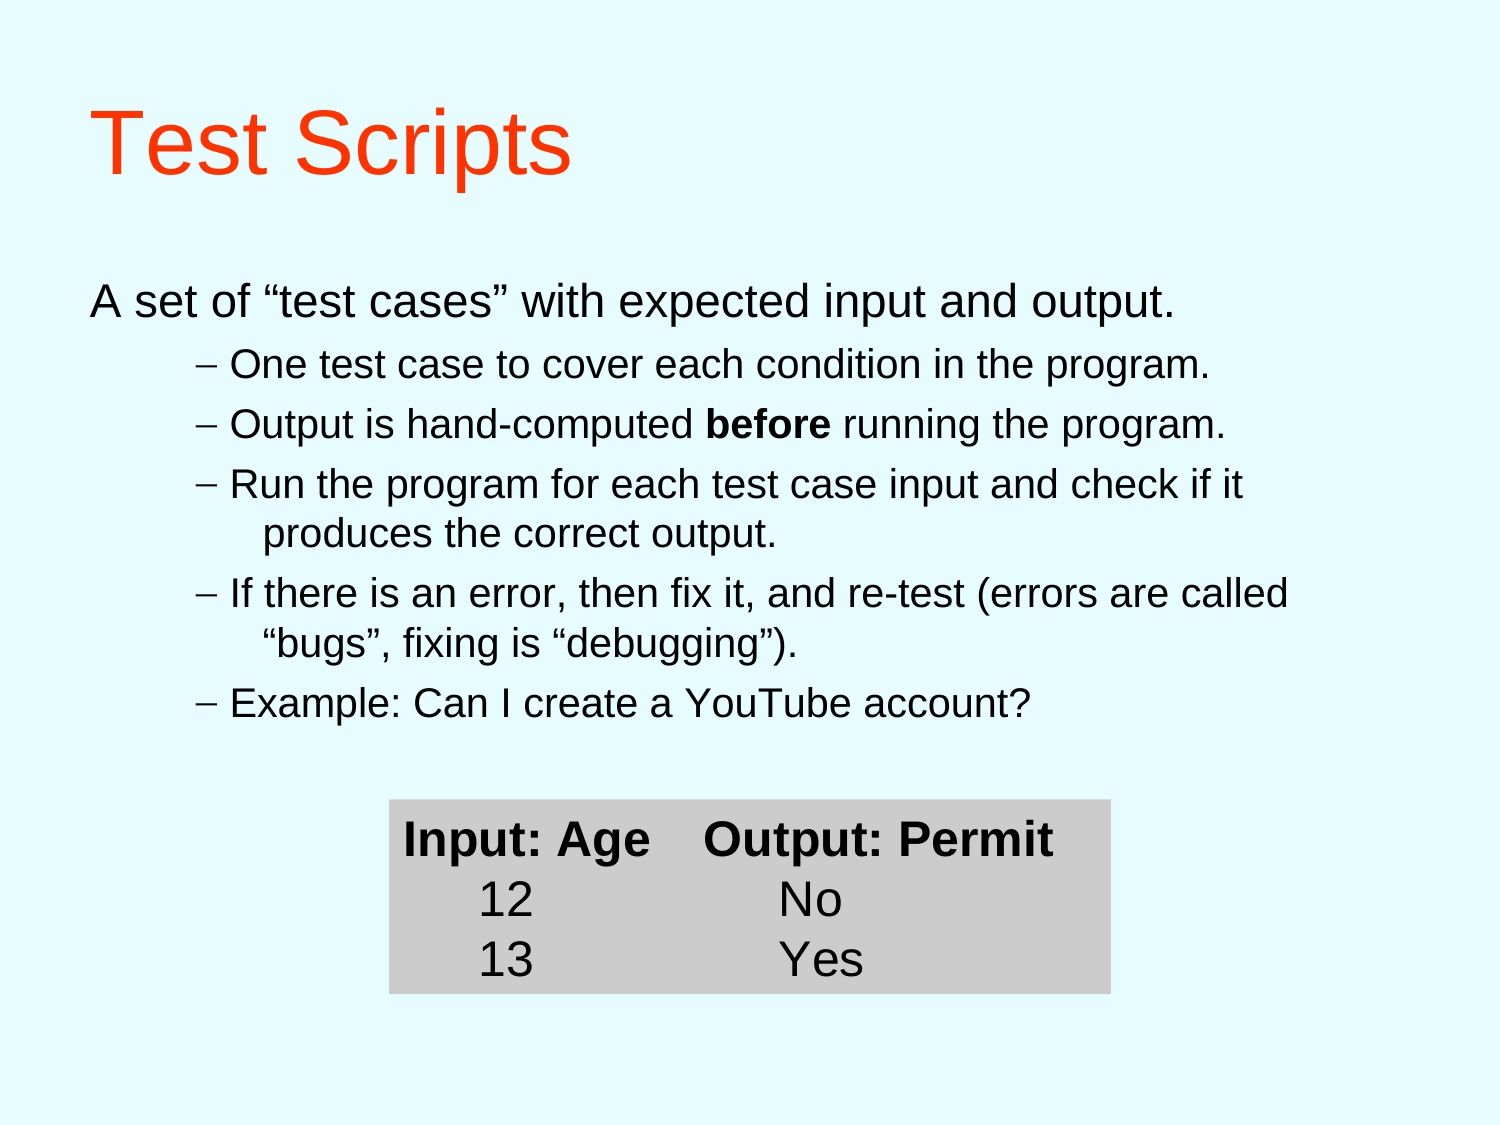

# Test Scripts
A set of “test cases” with expected input and output.
One test case to cover each condition in the program.
Output is hand-computed before running the program.
Run the program for each test case input and check if it produces the correct output.
If there is an error, then fix it, and re-test (errors are called “bugs”, fixing is “debugging”).
Example: Can I create a YouTube account?
Input: Age	Output: Permit
	12				No
	13				Yes